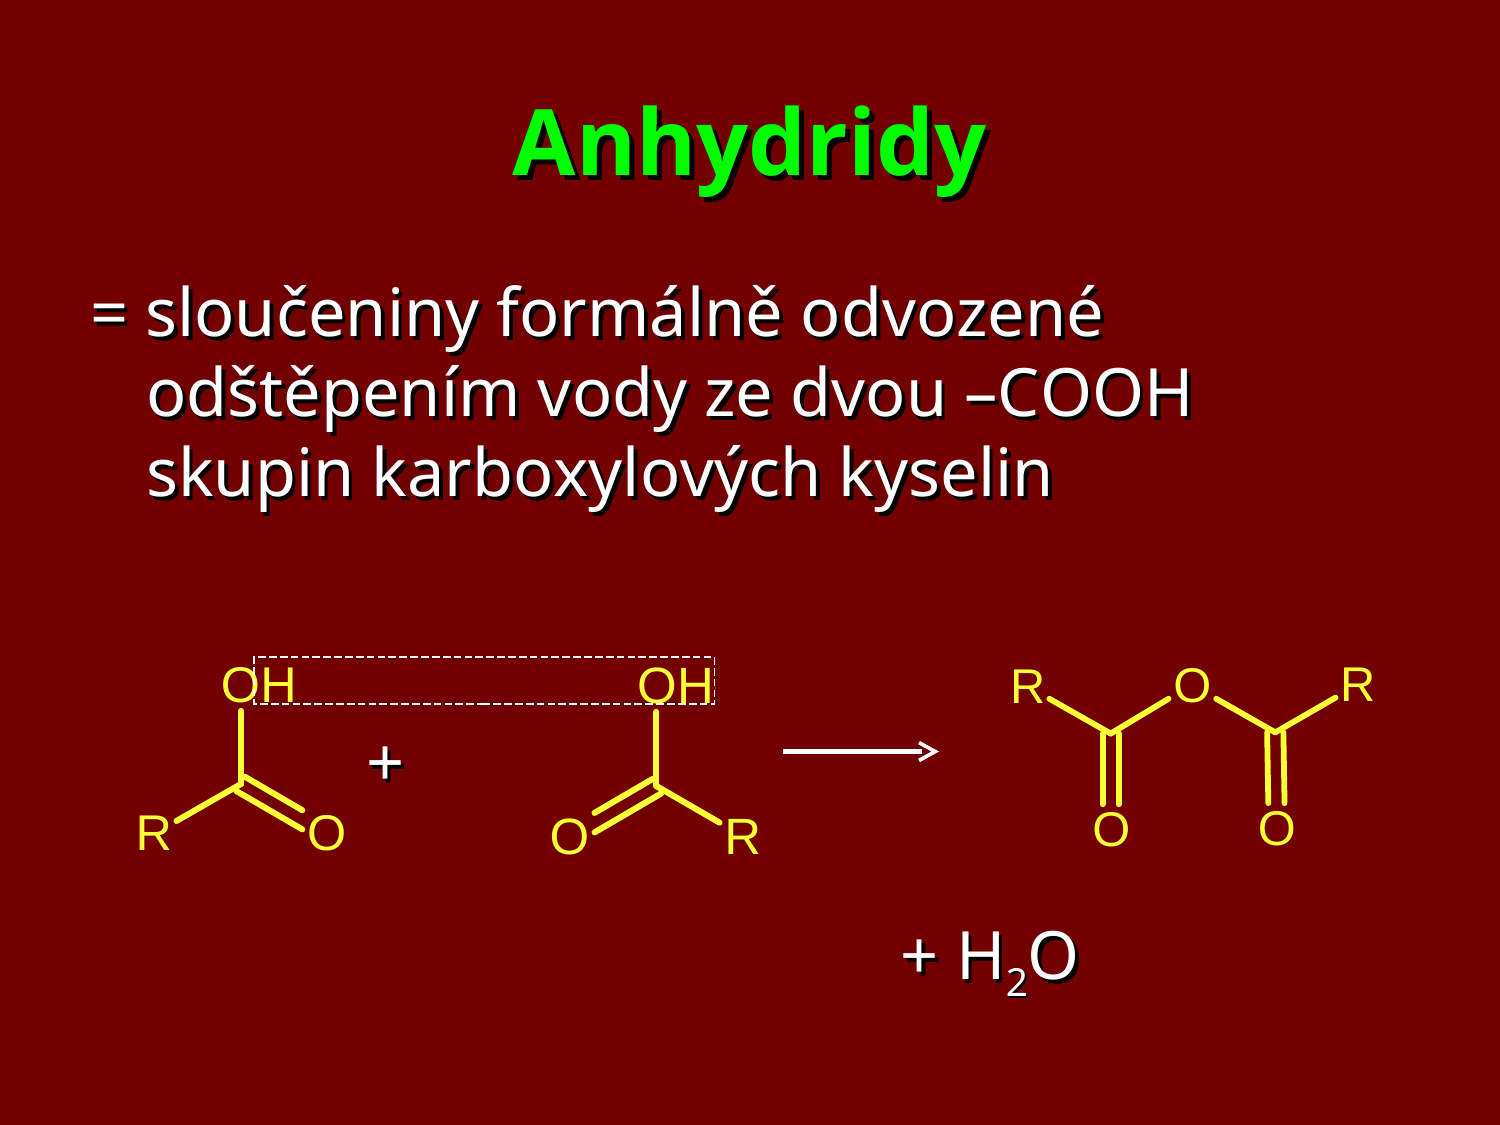

# Anhydridy
= sloučeniny formálně odvozené odštěpením vody ze dvou –COOH skupin karboxylových kyselin
 +
 + H2O